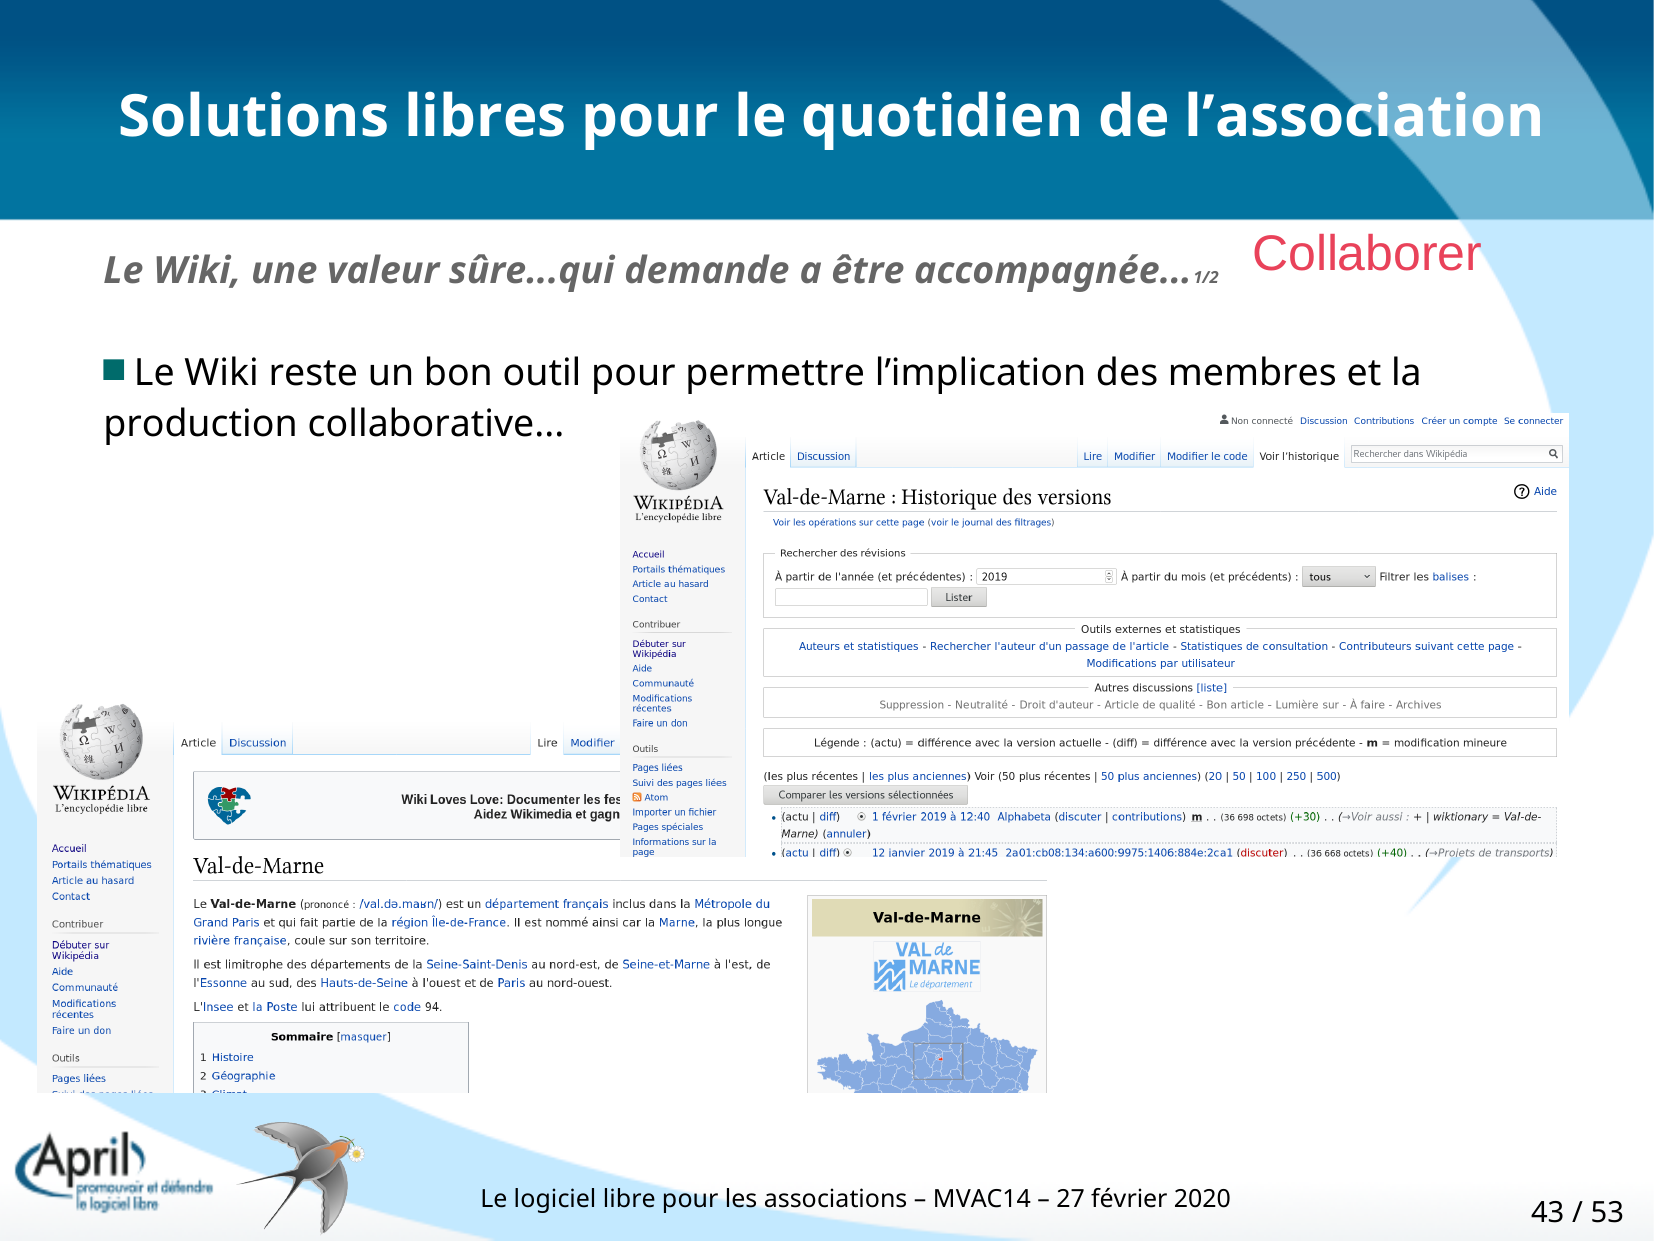

Solutions libres pour le quotidien de l’association
Collaborer
Le Wiki, une valeur sûre...qui demande a être accompagnée...1/2
 Le Wiki reste un bon outil pour permettre l’implication des membres et la production collaborative...
43
POSS 2018